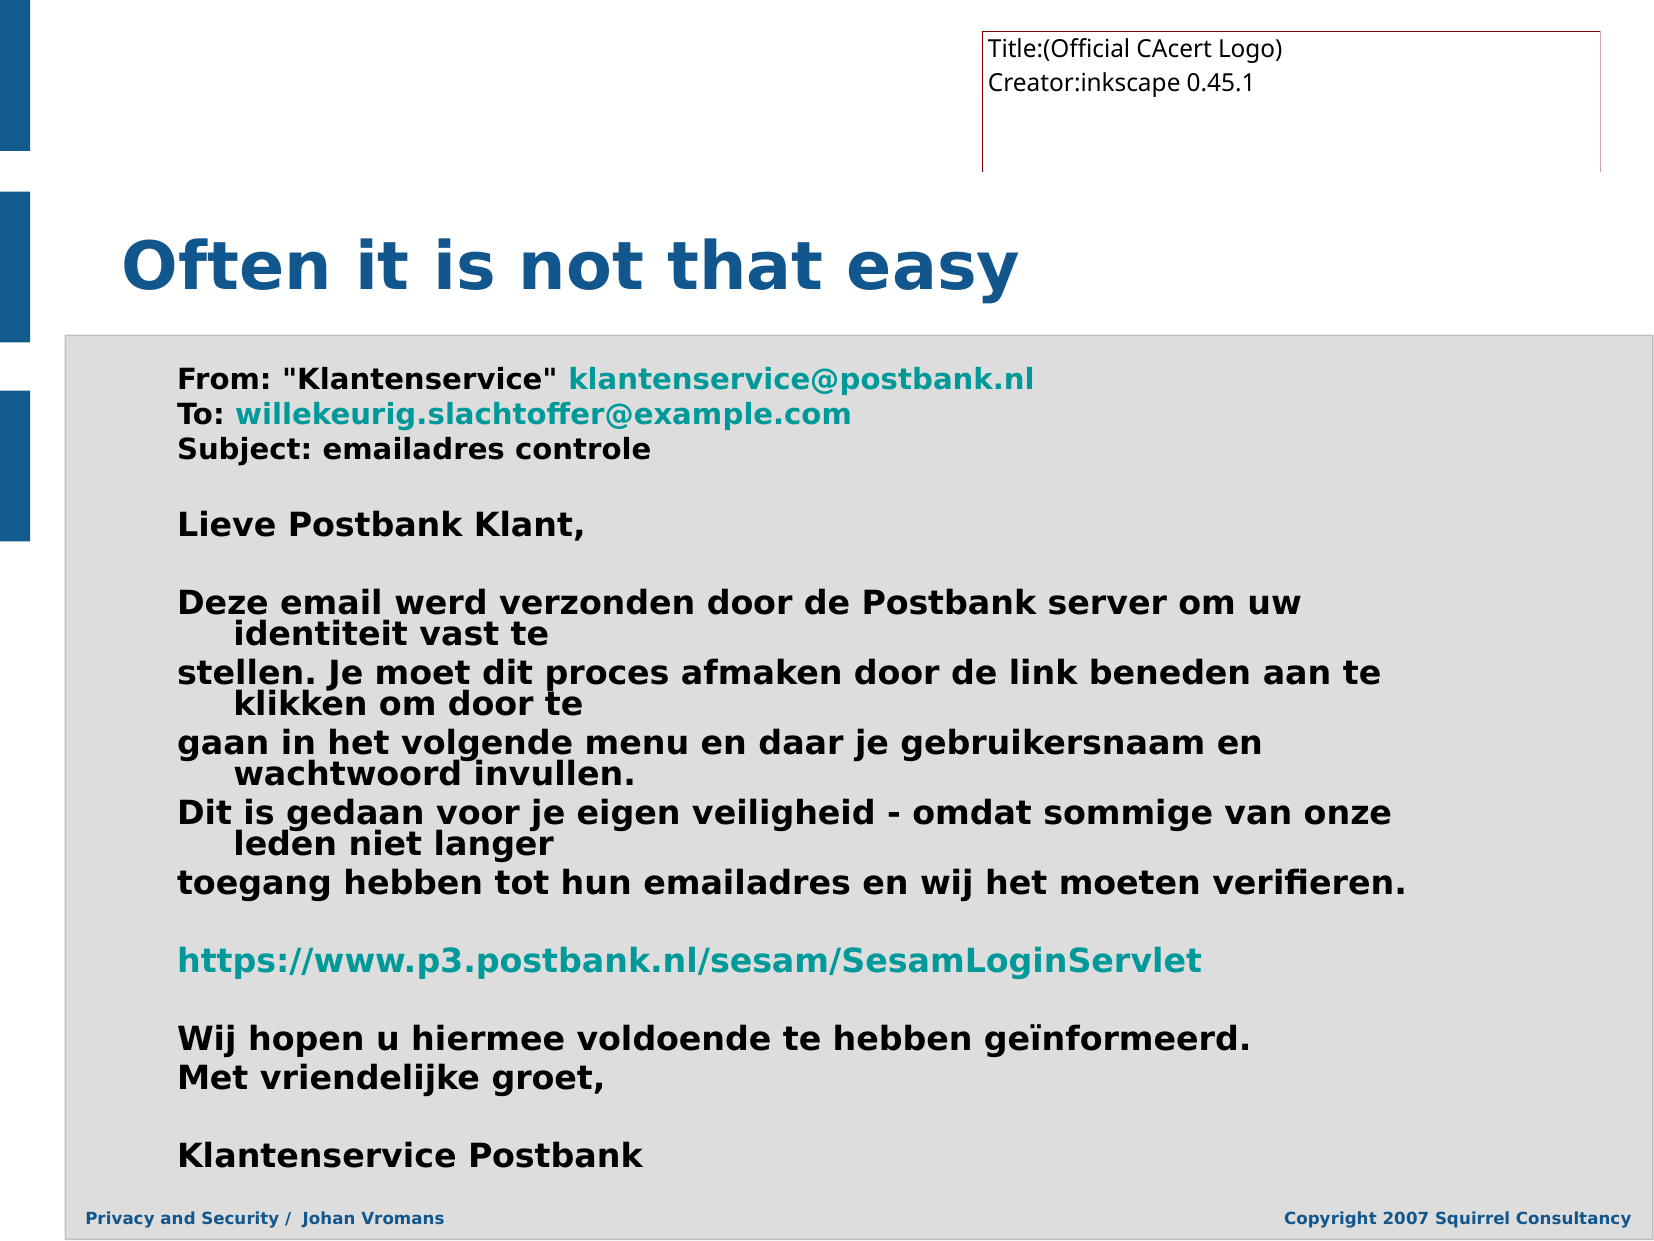

# Often it is not that easy
From: "Klantenservice" klantenservice@postbank.nl
To: willekeurig.slachtoffer@example.com
Subject: emailadres controle
Lieve Postbank Klant,
Deze email werd verzonden door de Postbank server om uw identiteit vast te
stellen. Je moet dit proces afmaken door de link beneden aan te klikken om door te
gaan in het volgende menu en daar je gebruikersnaam en wachtwoord invullen.
Dit is gedaan voor je eigen veiligheid - omdat sommige van onze leden niet langer
toegang hebben tot hun emailadres en wij het moeten verifieren.
https://www.p3.postbank.nl/sesam/SesamLoginServlet
Wij hopen u hiermee voldoende te hebben geïnformeerd.
Met vriendelijke groet,
Klantenservice Postbank